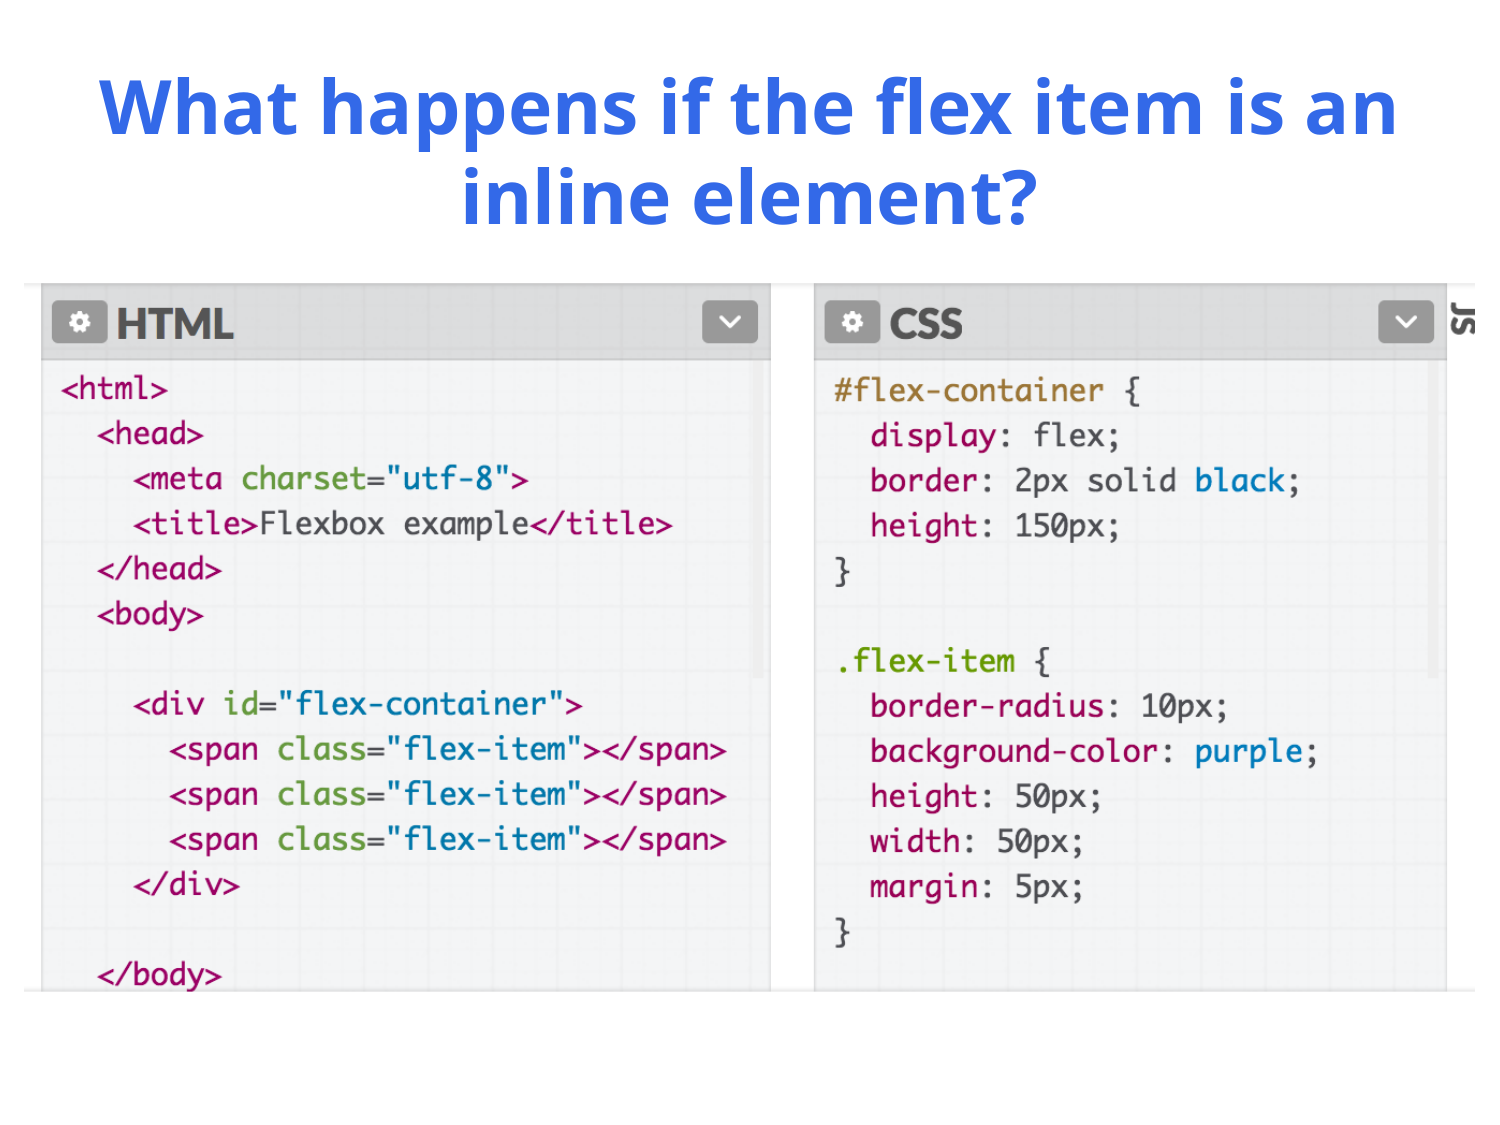

# What happens if the flex item is an inline element?